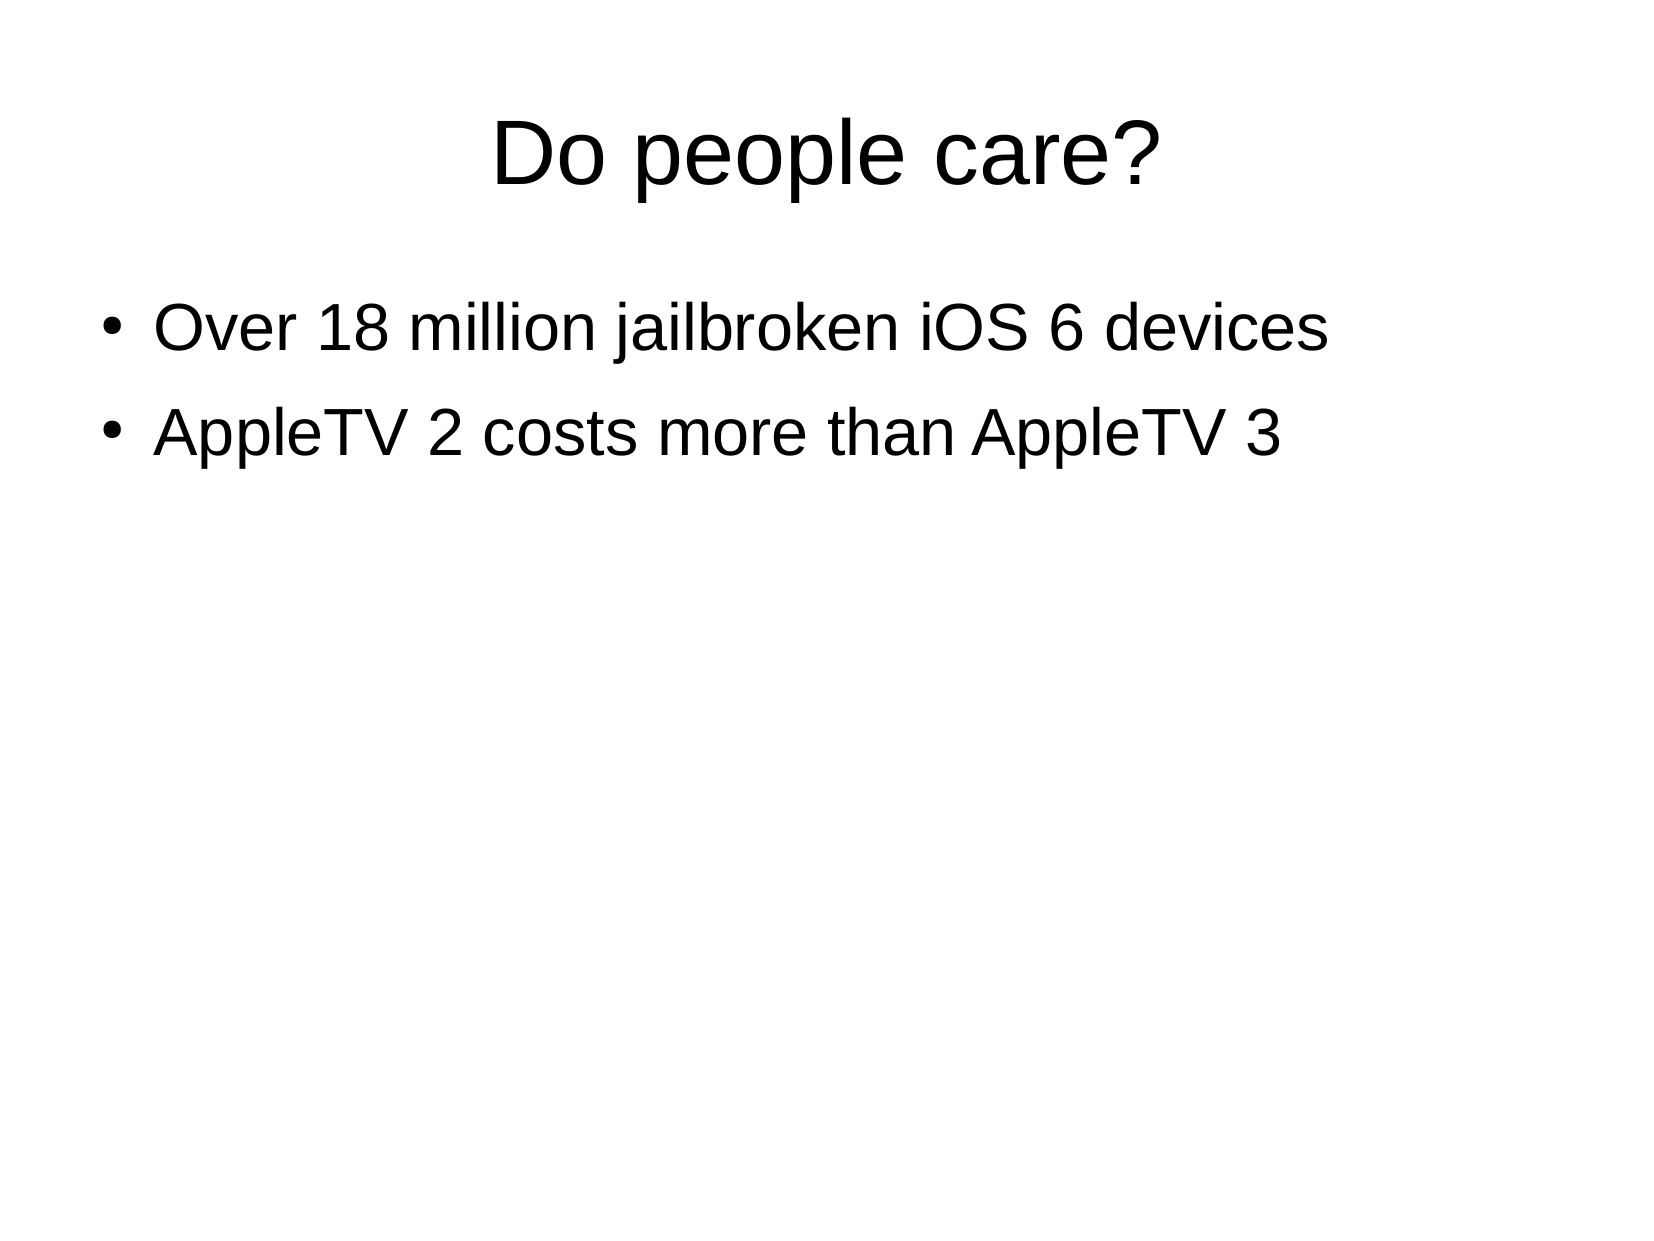

# Do people care?
Over 18 million jailbroken iOS 6 devices
AppleTV 2 costs more than AppleTV 3